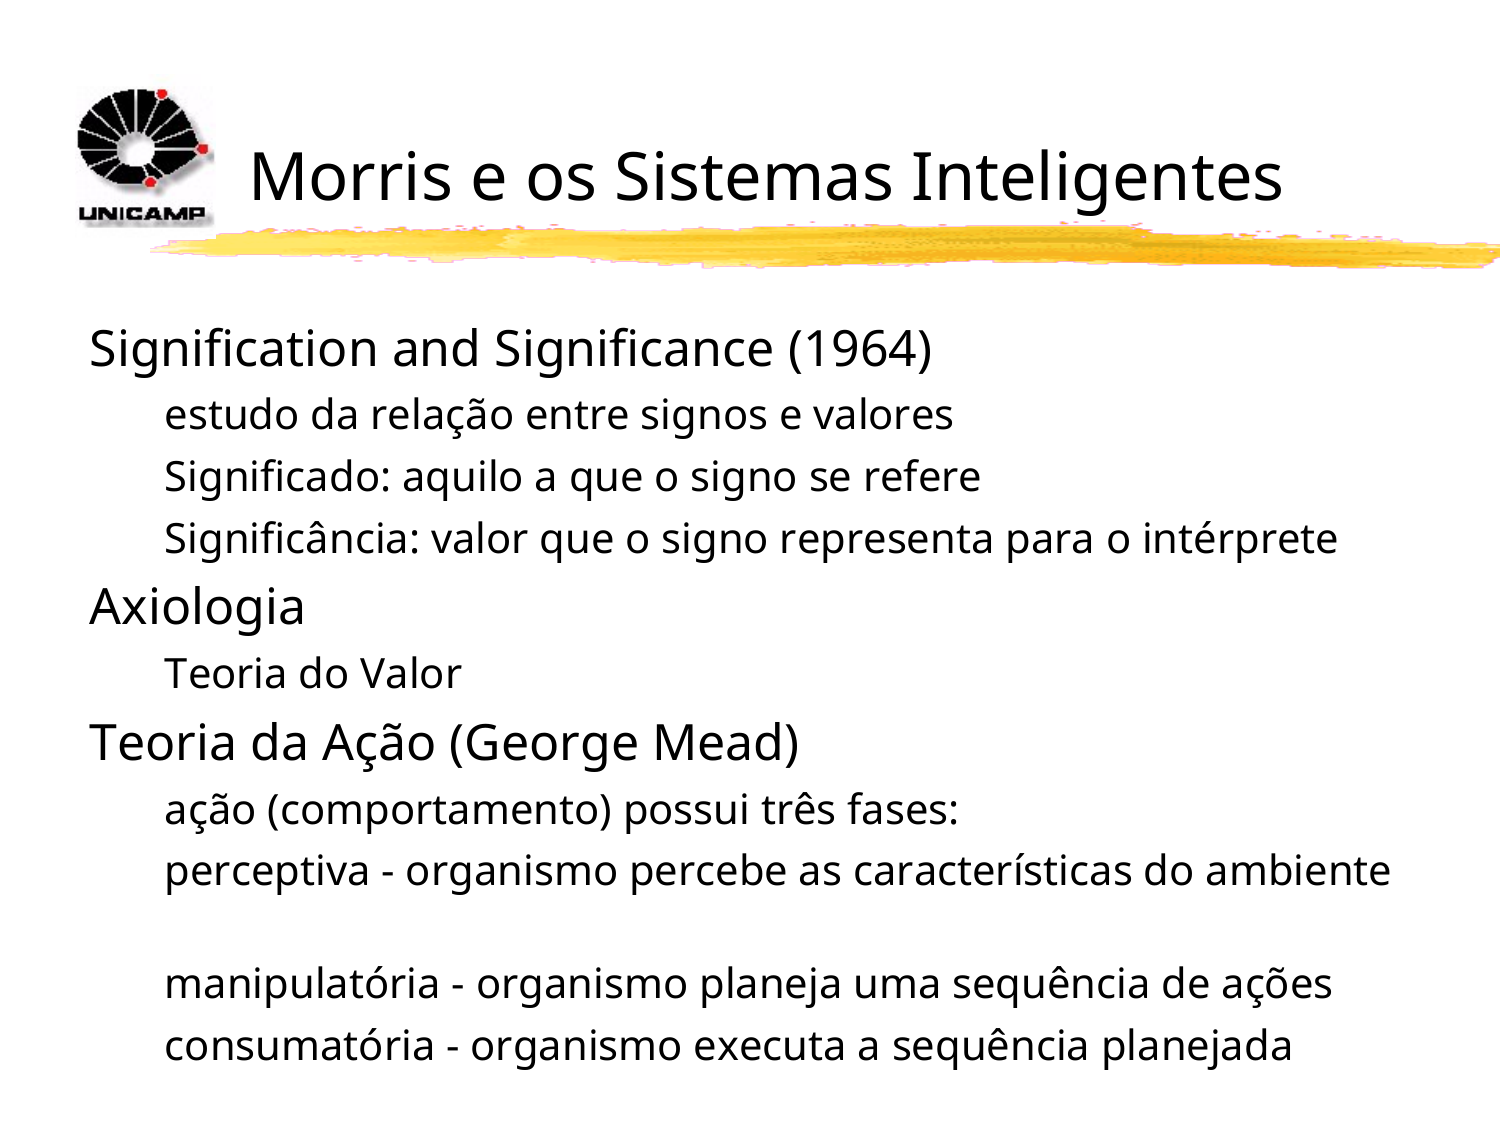

# Morris e os Sistemas Inteligentes
Signification and Significance (1964)
estudo da relação entre signos e valores
Significado: aquilo a que o signo se refere
Significância: valor que o signo representa para o intérprete
Axiologia
Teoria do Valor
Teoria da Ação (George Mead)
ação (comportamento) possui três fases:
perceptiva - organismo percebe as características do ambiente
manipulatória - organismo planeja uma sequência de ações
consumatória - organismo executa a sequência planejada